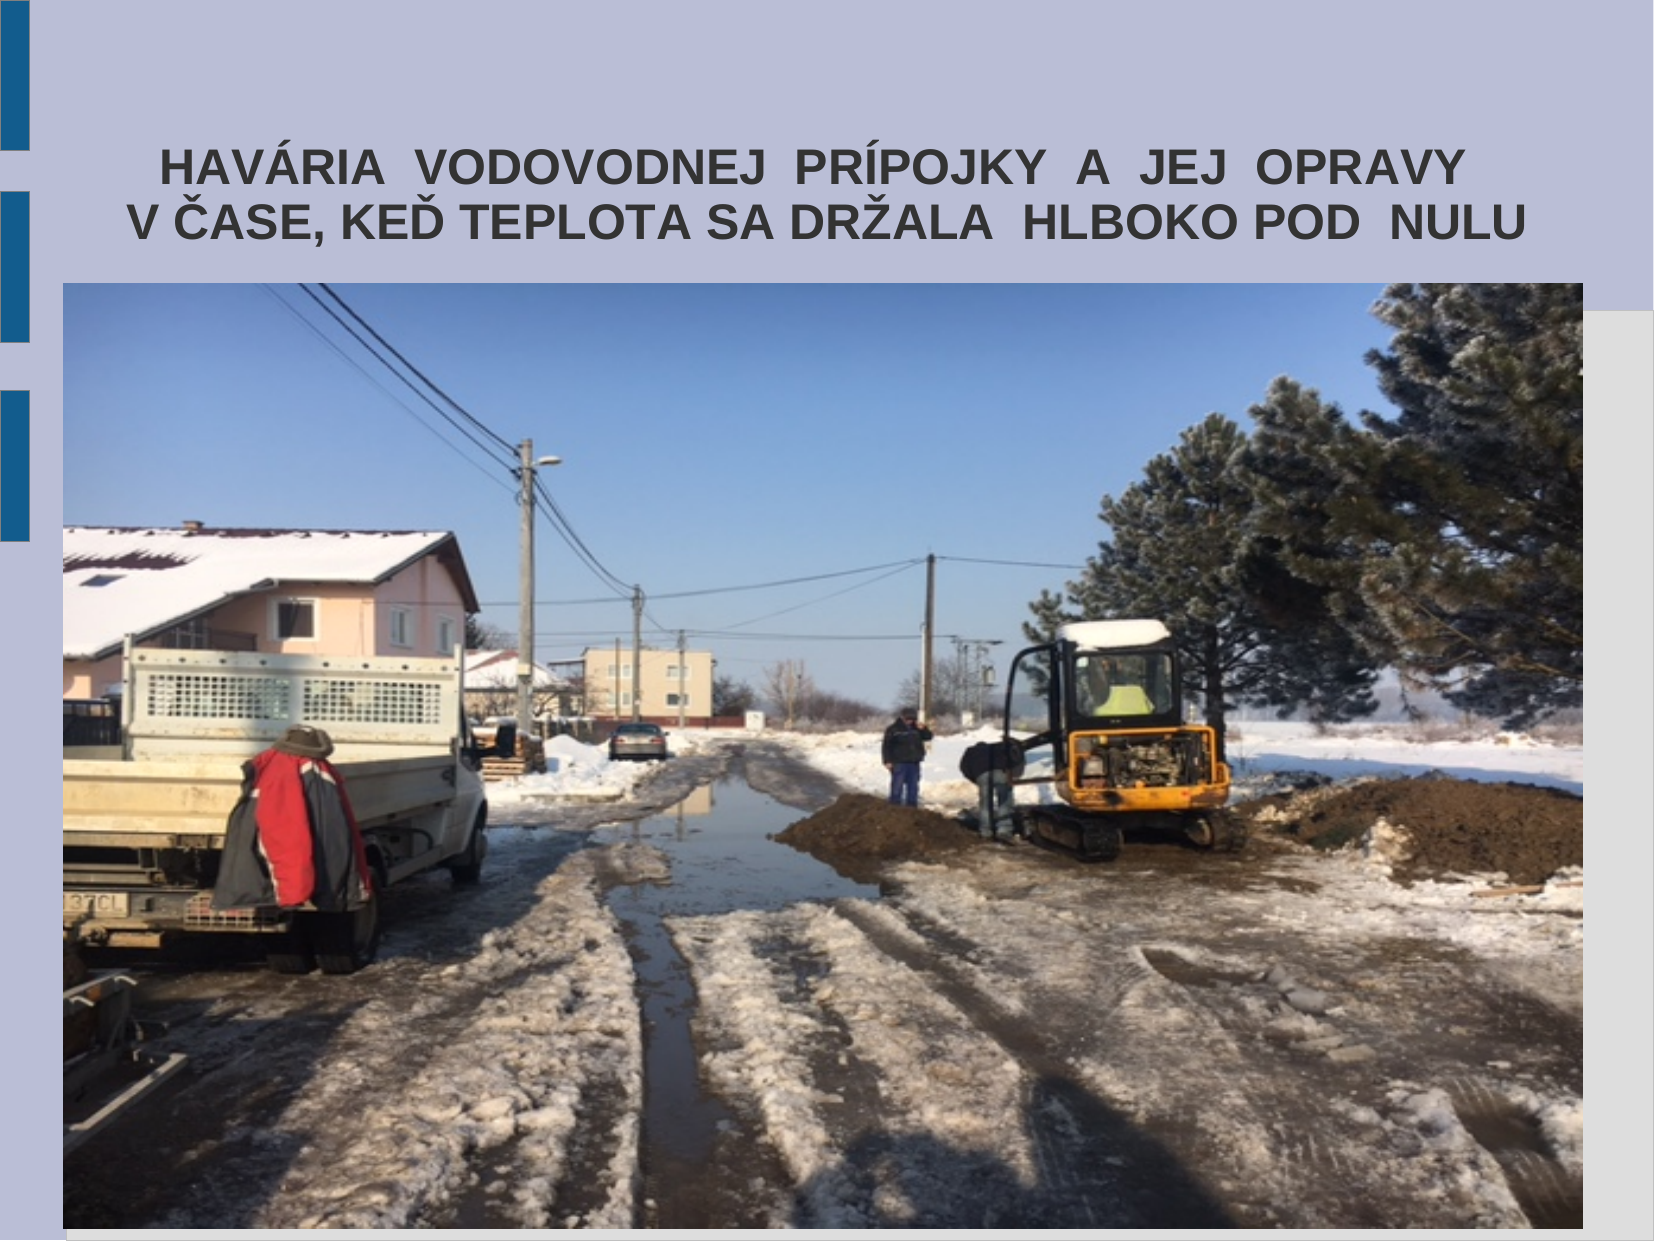

# HAVÁRIA VODOVODNEJ PRÍPOJKY A JEJ OPRAVY V ČASE, KEĎ TEPLOTA SA DRŽALA HLBOKO POD NULU